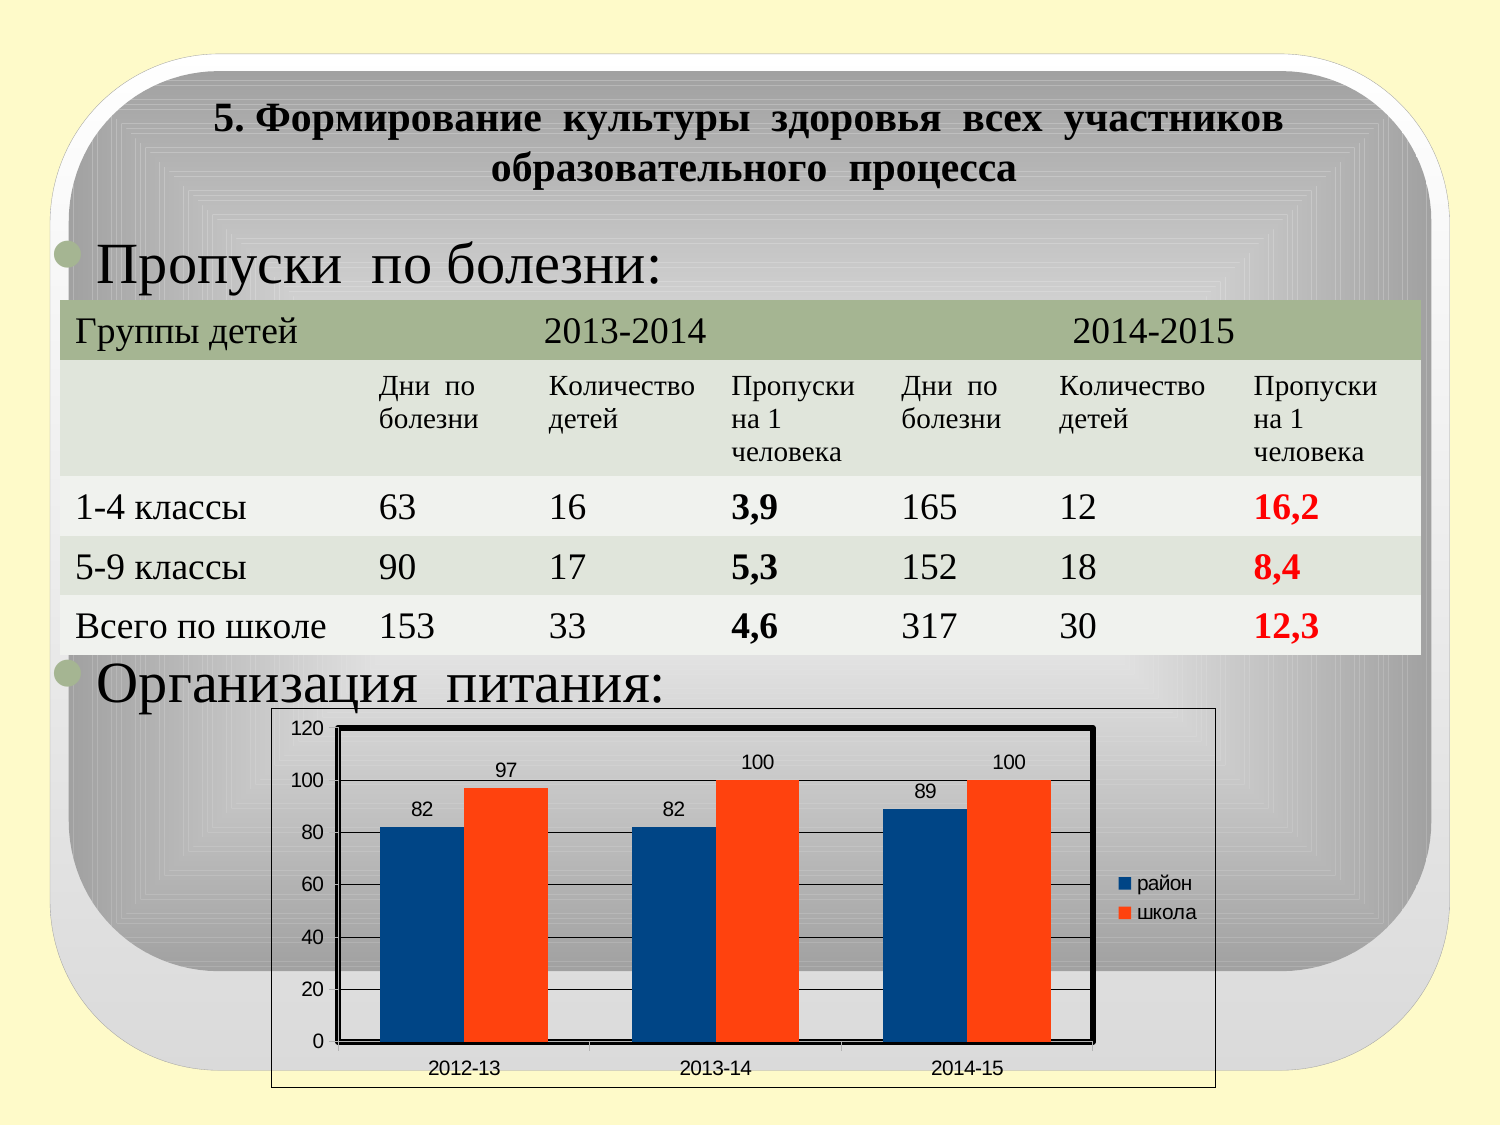

5. Формирование культуры здоровья всех участников образовательного процесса
Пропуски по болезни:
Организация питания:
| Группы детей | 2013-2014 | | | 2014-2015 | | |
| --- | --- | --- | --- | --- | --- | --- |
| | Дни по болезни | Количество детей | Пропуски на 1 человека | Дни по болезни | Количество детей | Пропуски на 1 человека |
| 1-4 классы | 63 | 16 | 3,9 | 165 | 12 | 16,2 |
| 5-9 классы | 90 | 17 | 5,3 | 152 | 18 | 8,4 |
| Всего по школе | 153 | 33 | 4,6 | 317 | 30 | 12,3 |
### Chart
| Category | район | школа |
|---|---|---|
| 2012-13 | 82.0 | 97.0 |
| 2013-14 | 82.0 | 100.0 |
| 2014-15 | 89.0 | 100.0 |